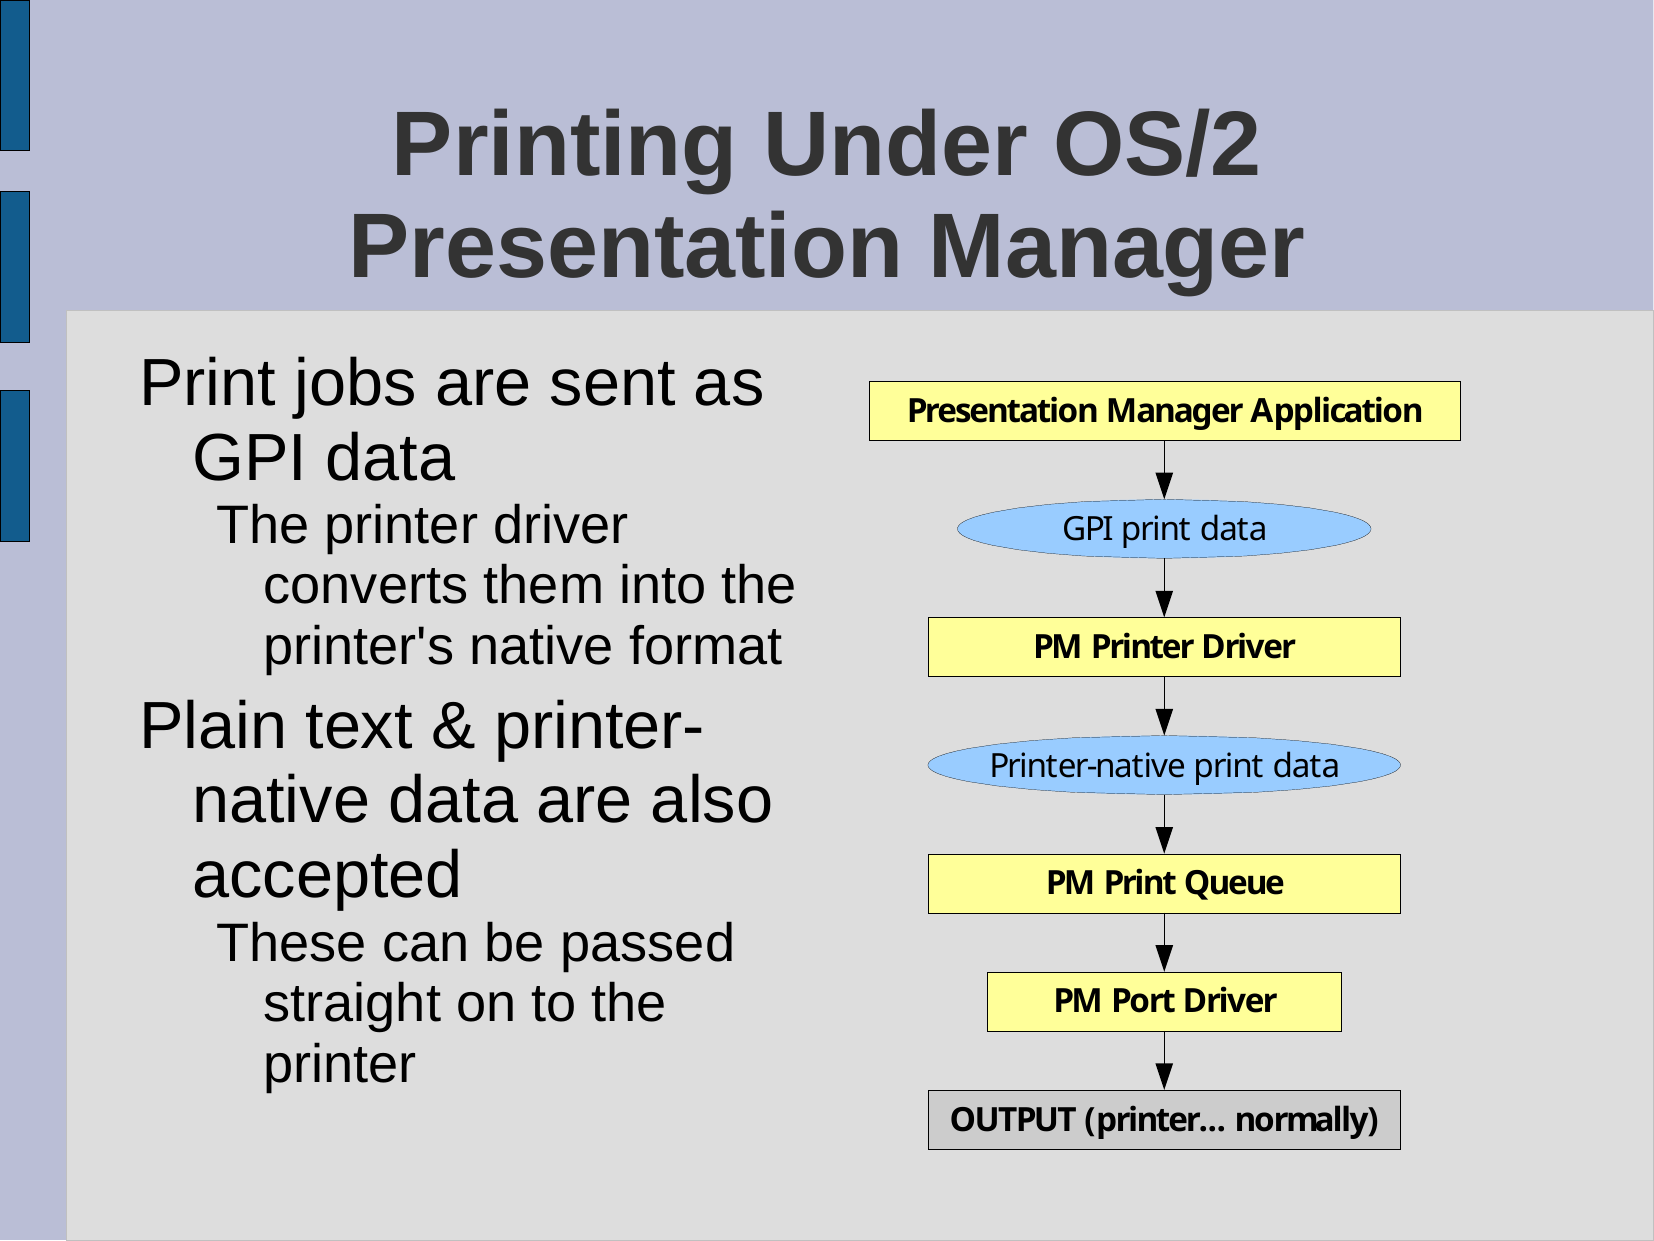

# Printing Under OS/2 Presentation Manager
Print jobs are sent as GPI data
The printer driver converts them into the printer's native format
Plain text & printer-native data are also accepted
These can be passed straight on to the printer